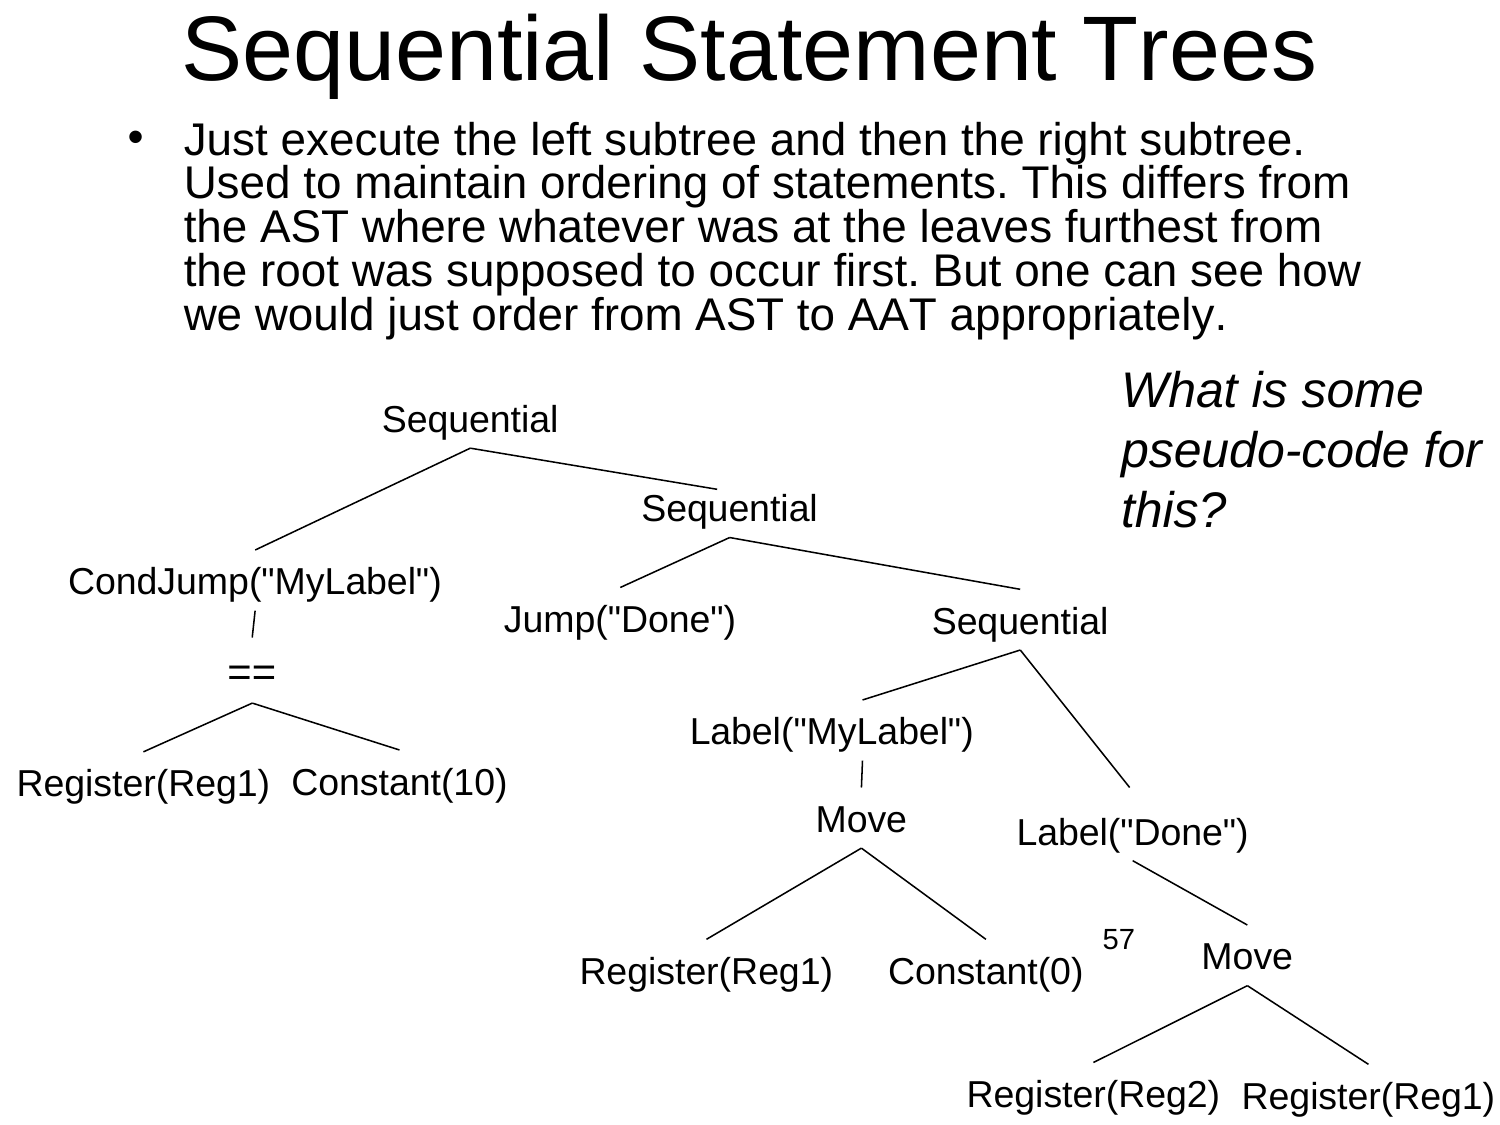

# Sequential Statement Trees
Just execute the left subtree and then the right subtree. Used to maintain ordering of statements. This differs from the AST where whatever was at the leaves furthest from the root was supposed to occur first. But one can see how we would just order from AST to AAT appropriately.
What is some
pseudo-code for
this?
Sequential
Sequential
CondJump("MyLabel")
Jump("Done")
Sequential
==
Label("MyLabel")
Constant(10)
Register(Reg1)
Move
Label("Done")
Move
Register(Reg1)
Constant(0)
Register(Reg2)
Register(Reg1)